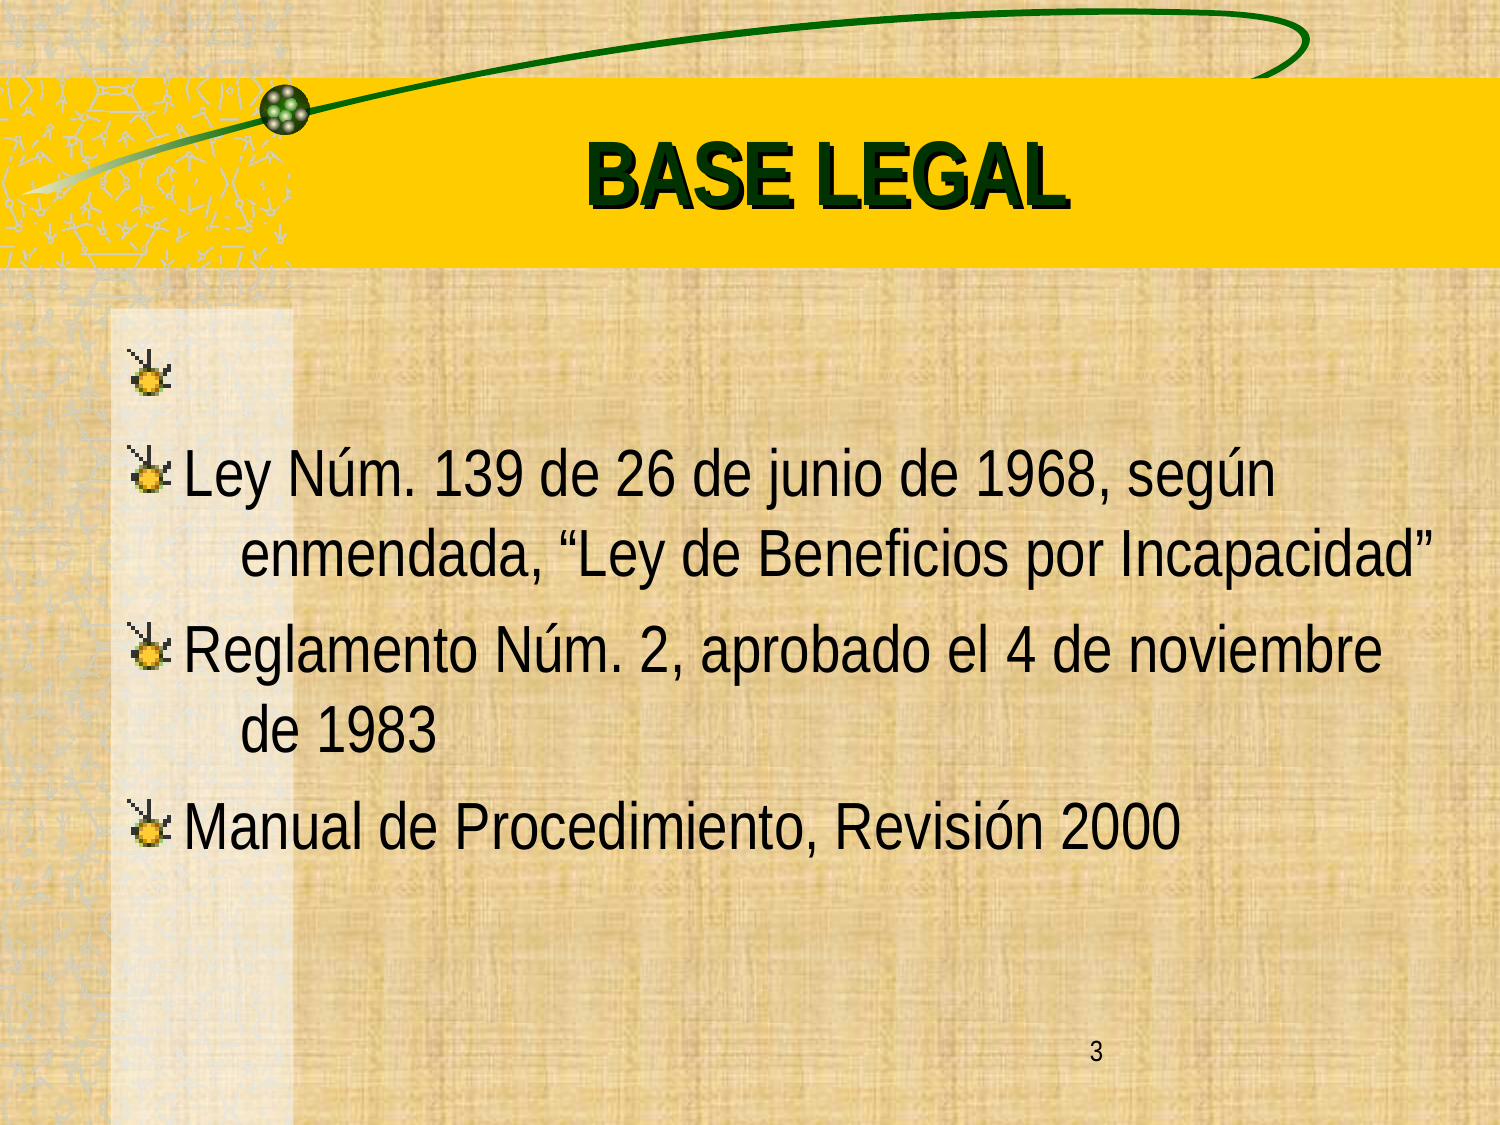

# BASE LEGAL
Ley Núm. 139 de 26 de junio de 1968, según enmendada, “Ley de Beneficios por Incapacidad”
Reglamento Núm. 2, aprobado el 4 de noviembre de 1983
Manual de Procedimiento, Revisión 2000